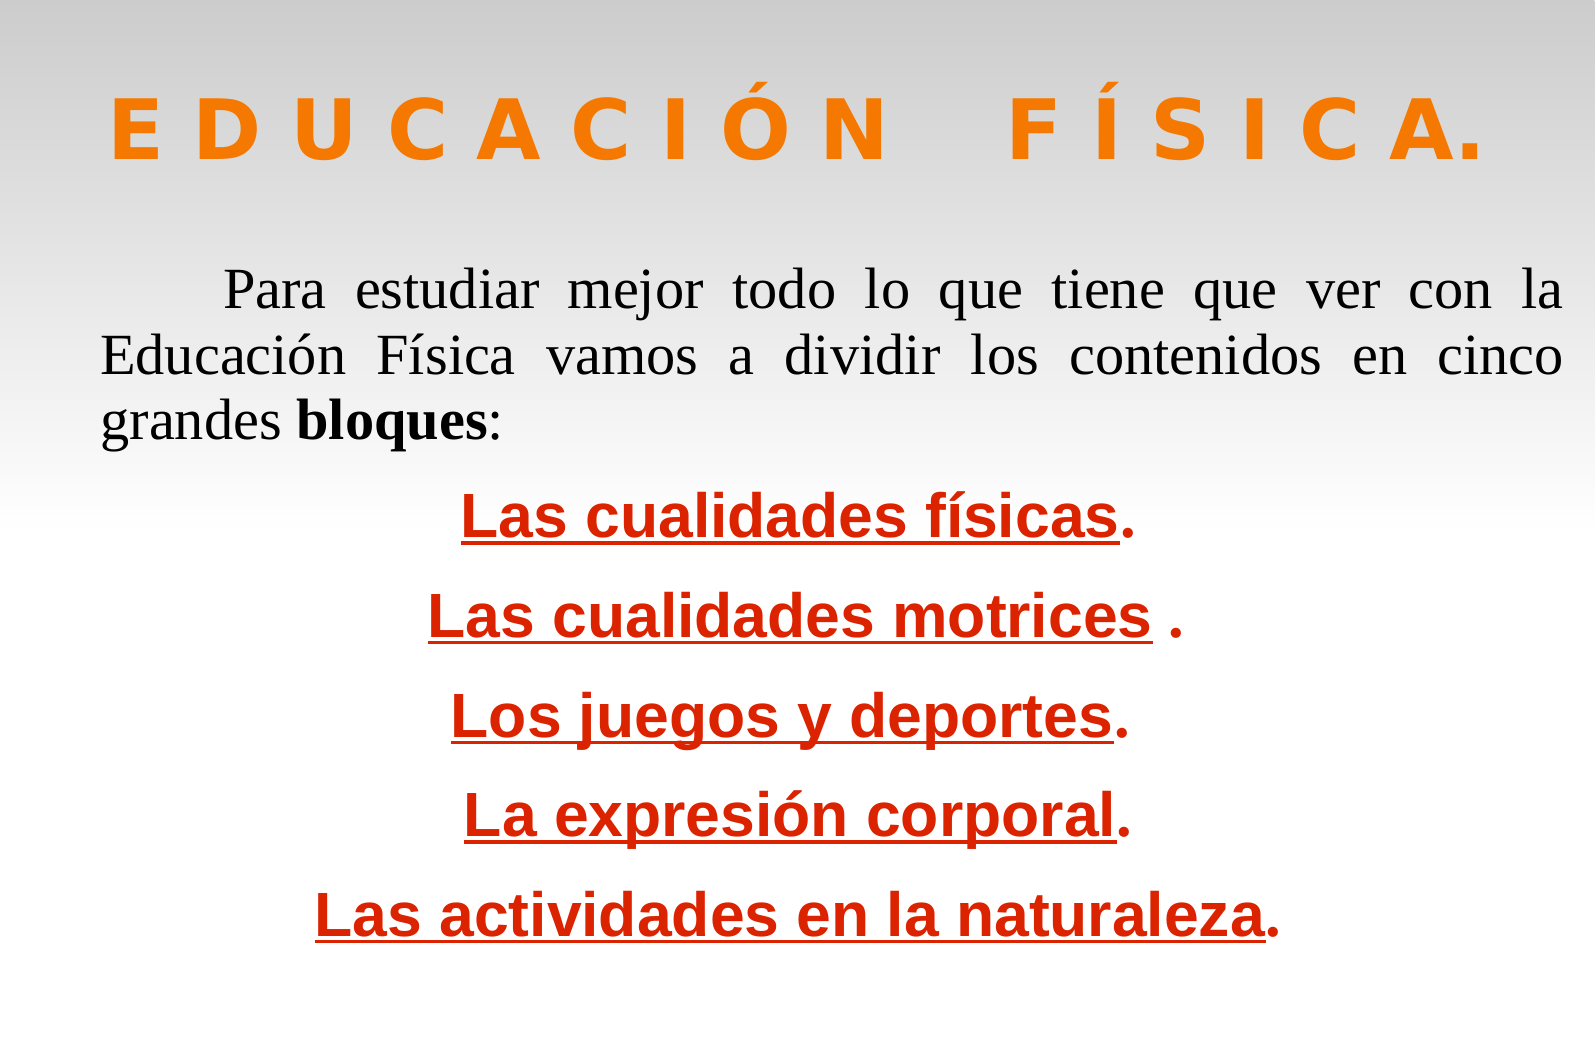

# E D U C A C I Ó N F Í S I C A.
 Para estudiar mejor todo lo que tiene que ver con la Educación Física vamos a dividir los contenidos en cinco grandes bloques:
Las cualidades físicas.
 Las cualidades motrices .
Los juegos y deportes.
La expresión corporal.
Las actividades en la naturaleza.